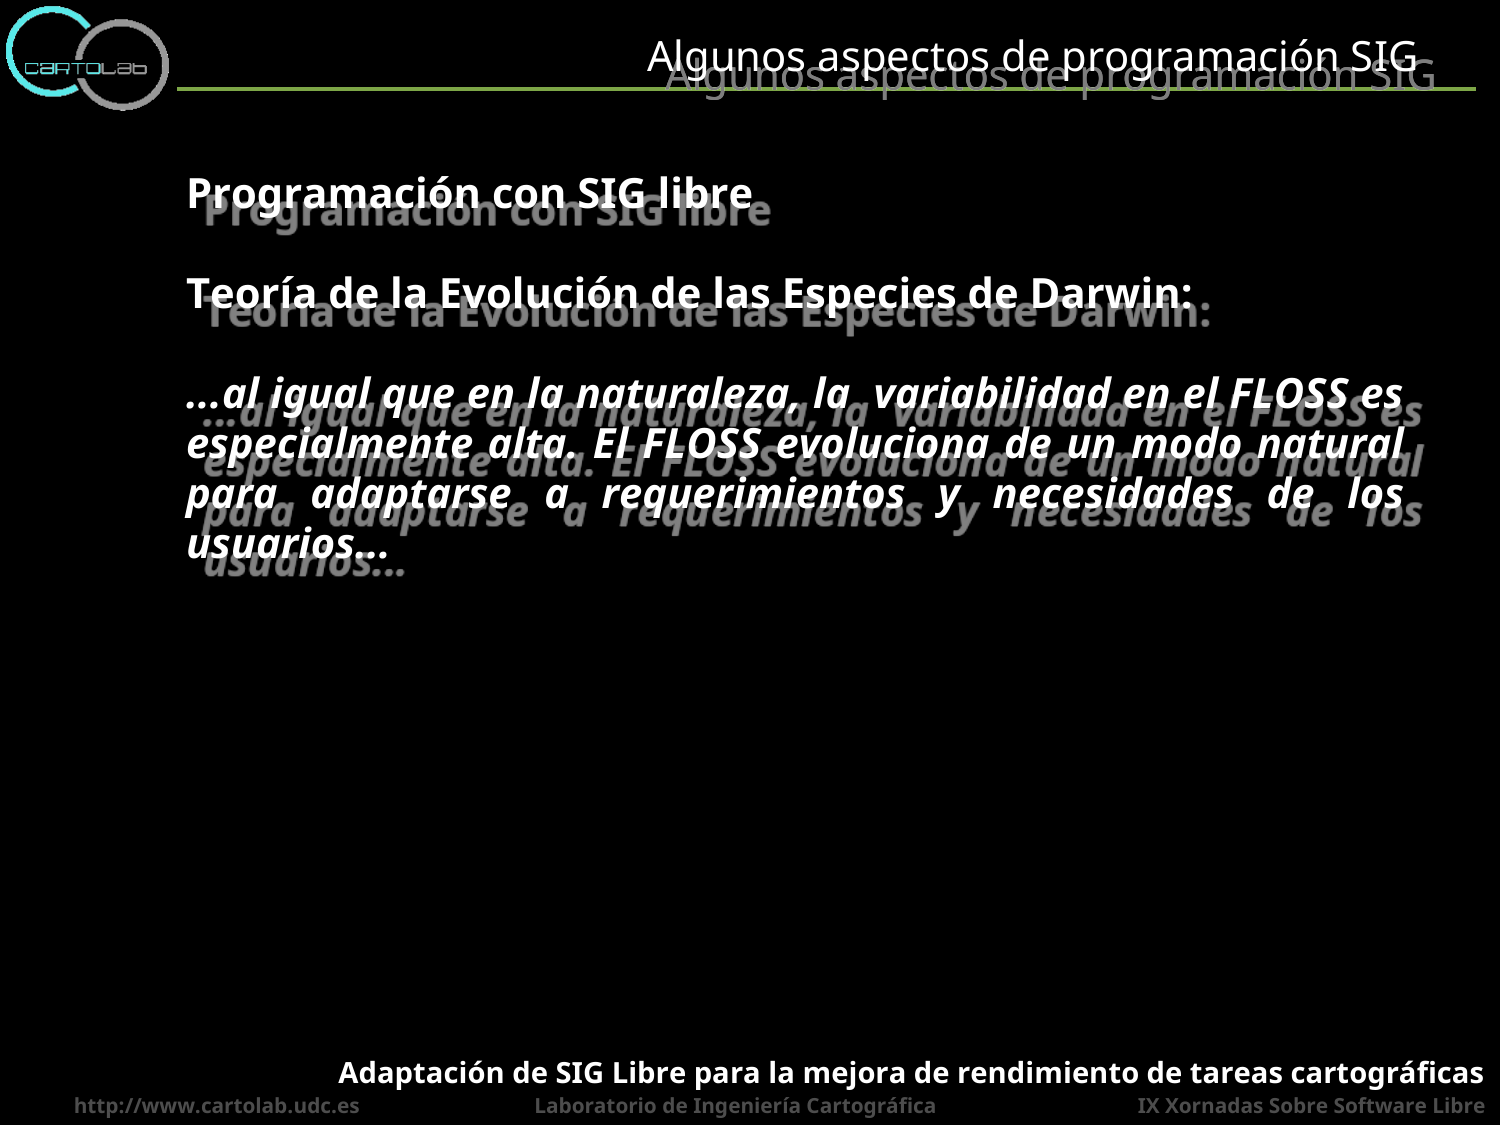

Algunos aspectos de programación SIG
Programación con SIG libre
Teoría de la Evolución de las Especies de Darwin:
...al igual que en la naturaleza, la variabilidad en el FLOSS es especialmente alta. El FLOSS evoluciona de un modo natural para adaptarse a requerimientos y necesidades de los usuarios...